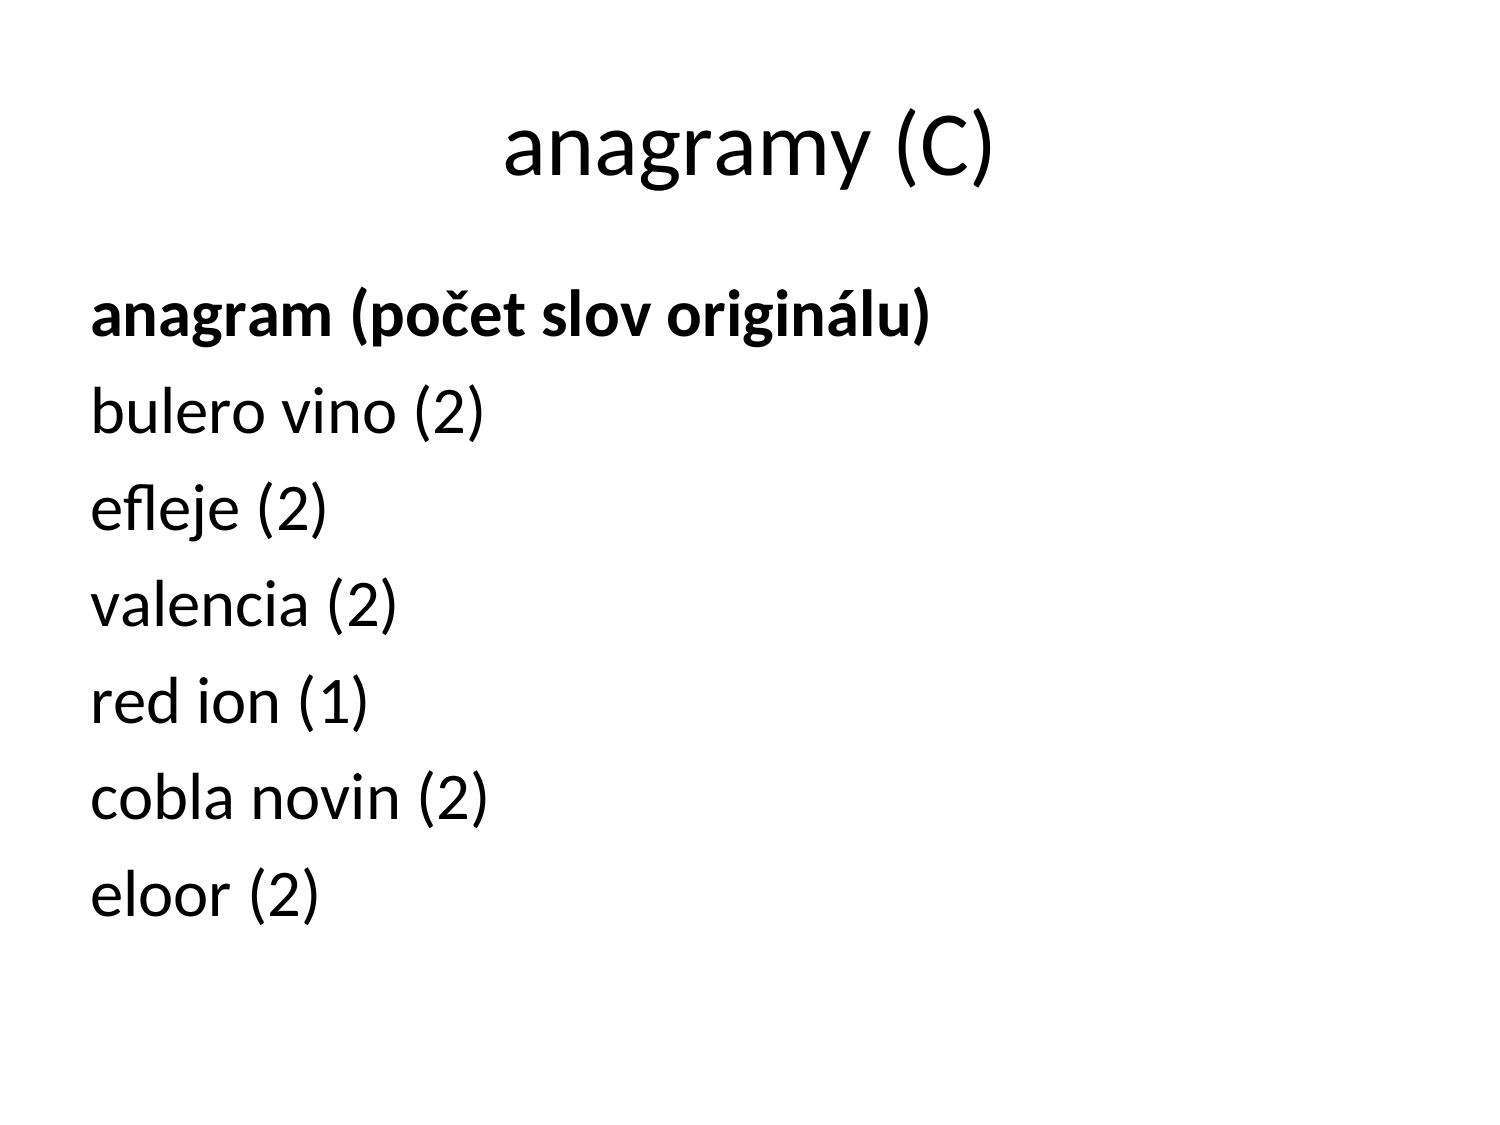

# anagramy (C)
anagram (počet slov originálu)
bulero vino (2)
efleje (2)
valencia (2)
red ion (1)
cobla novin (2)
eloor (2)